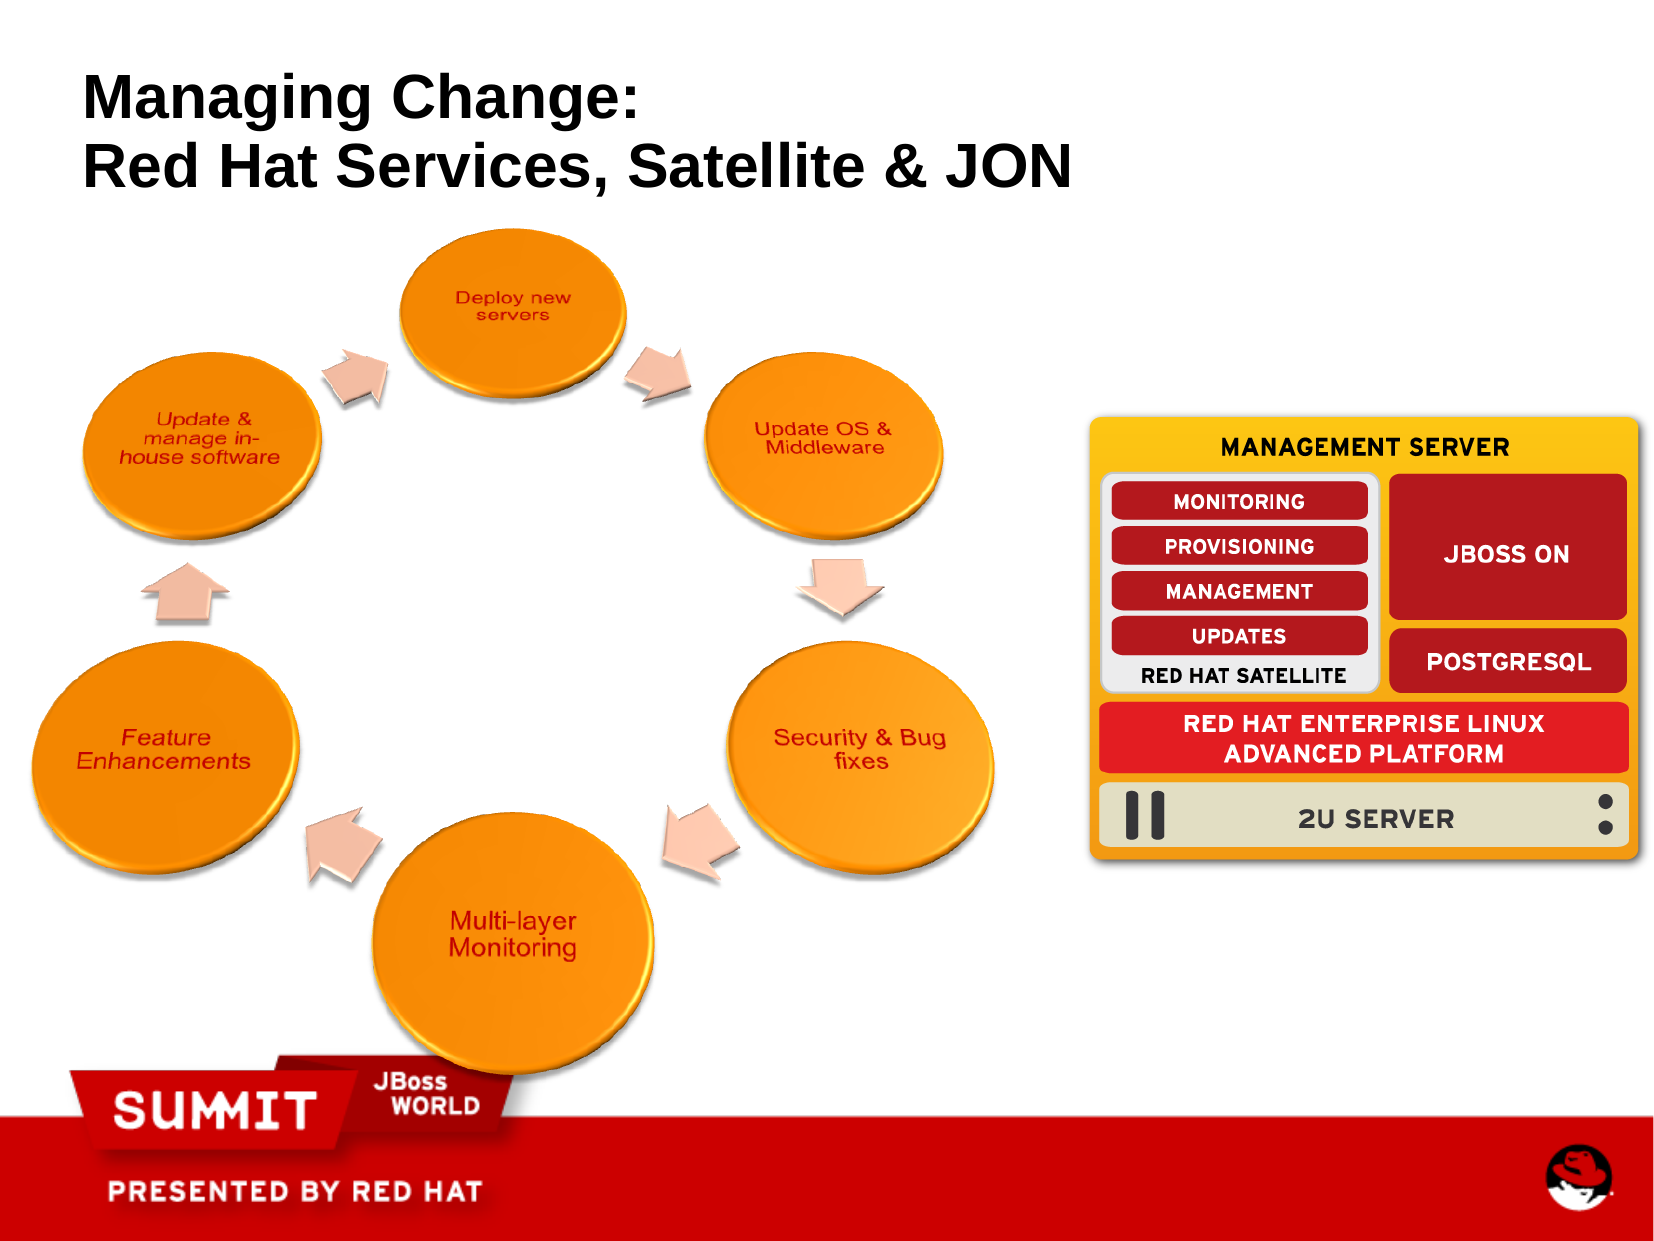

# Managing Change: Red Hat Services, Satellite & JON